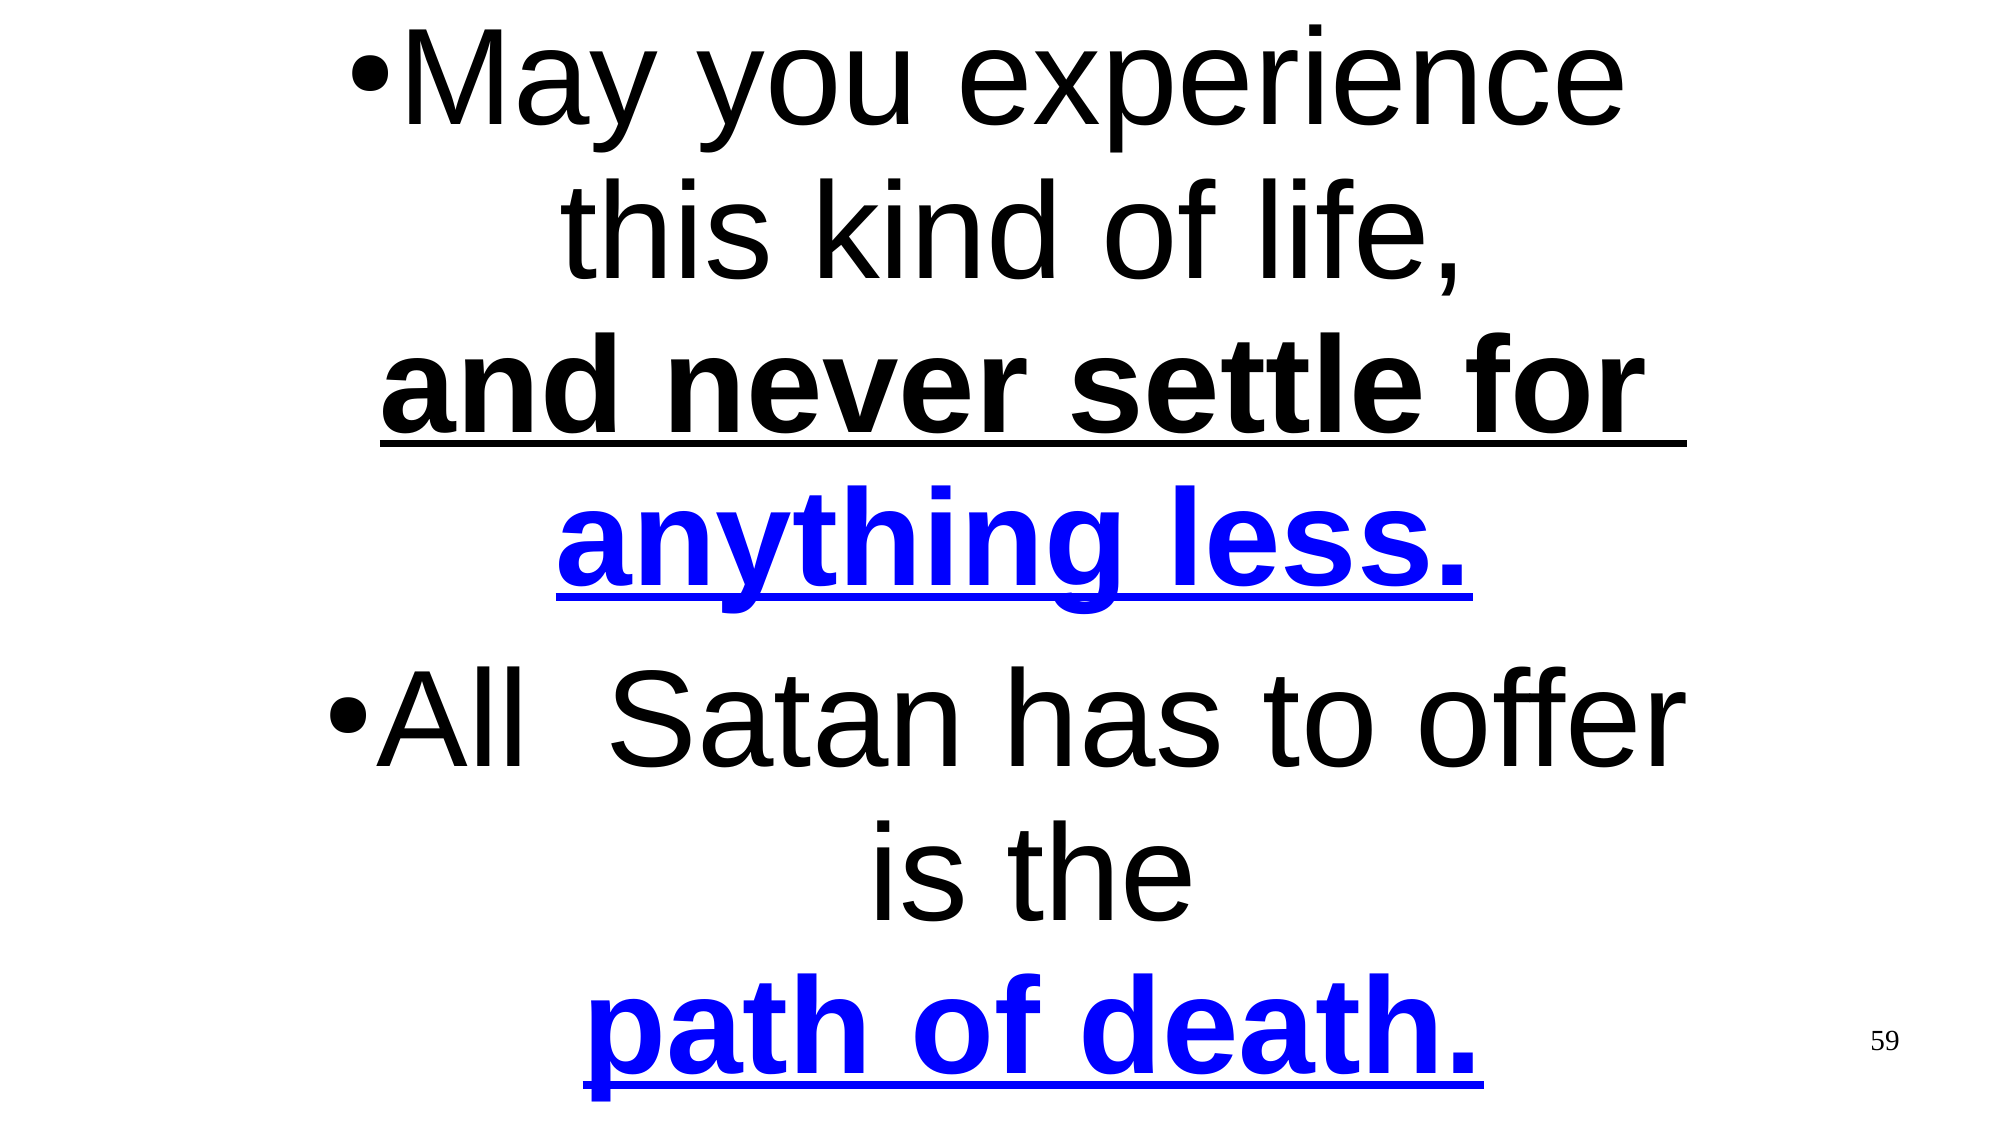

# May you experience this kind of life, and never settle for anything less.
All Satan has to offer
is the
path of death.
59